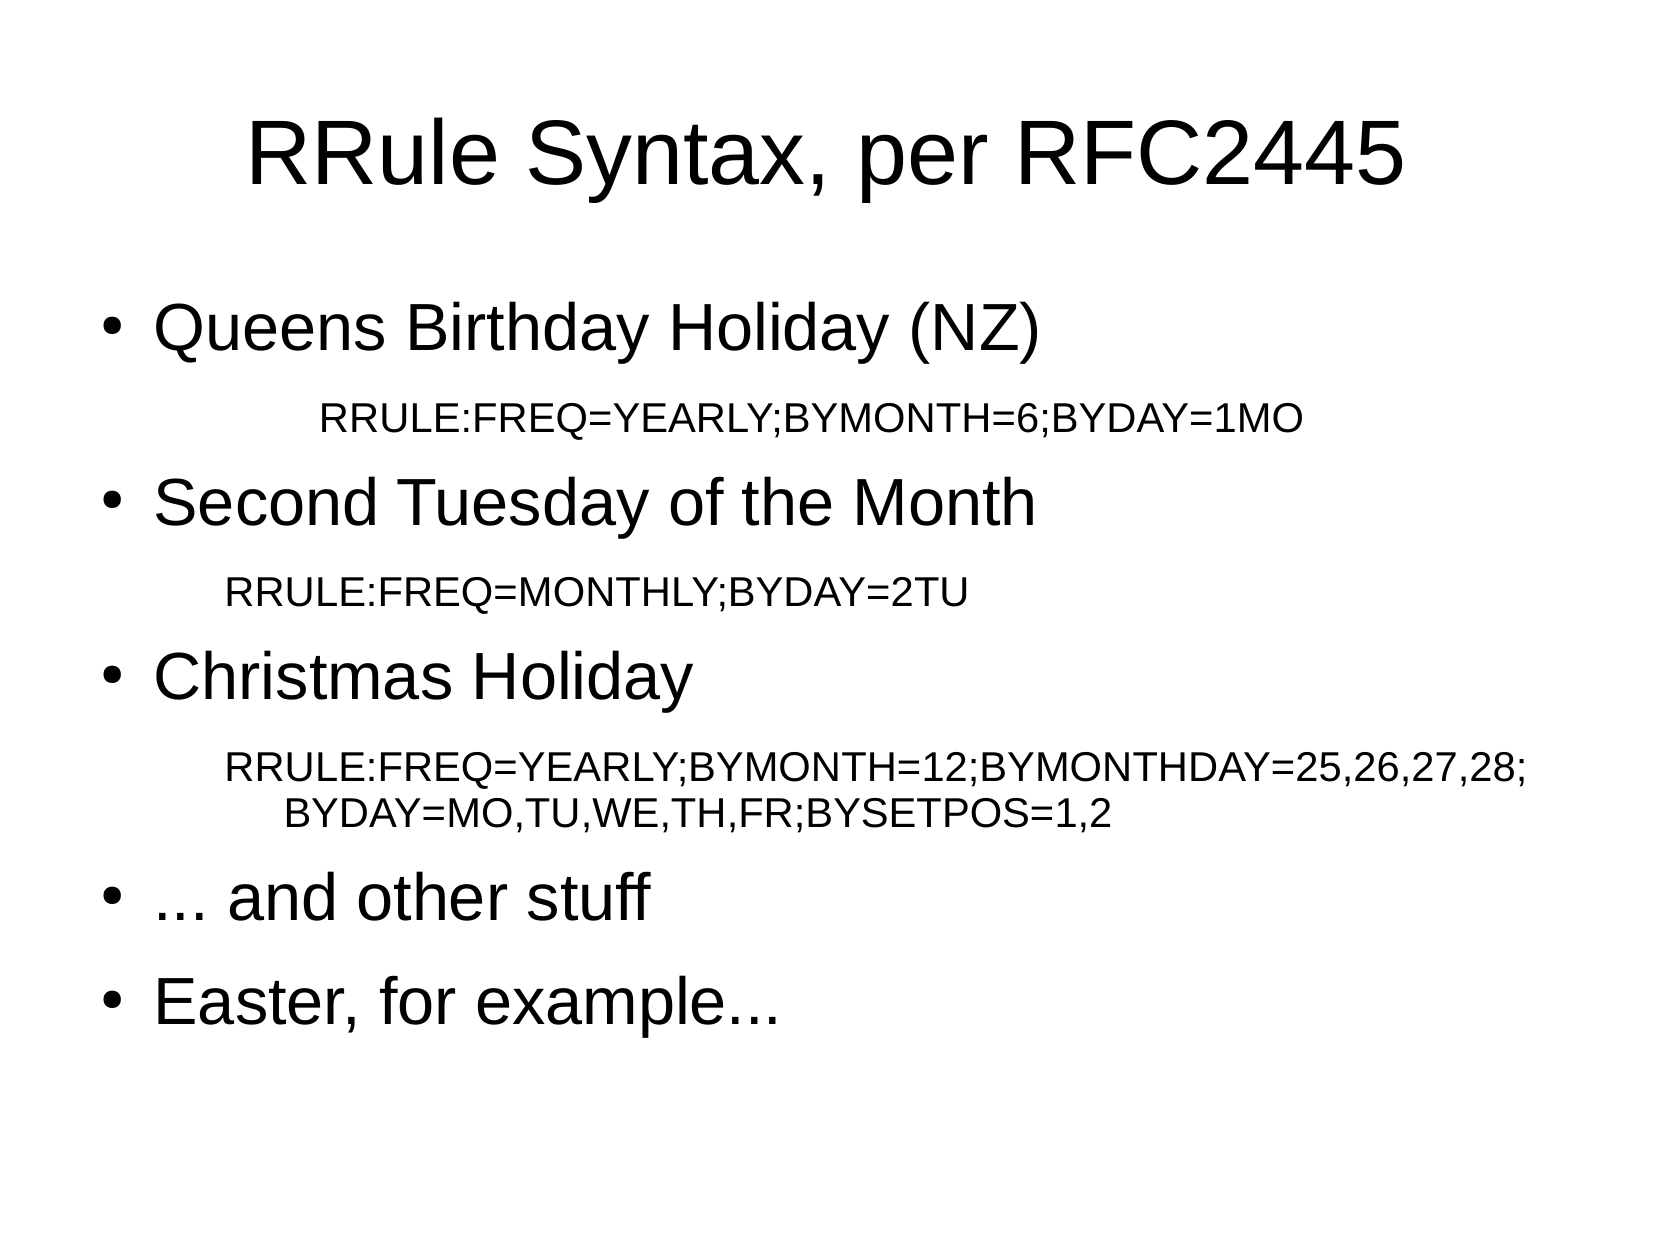

# RRule Syntax, per RFC2445
Queens Birthday Holiday (NZ)
RRULE:FREQ=YEARLY;BYMONTH=6;BYDAY=1MO
Second Tuesday of the Month
RRULE:FREQ=MONTHLY;BYDAY=2TU
Christmas Holiday
RRULE:FREQ=YEARLY;BYMONTH=12;BYMONTHDAY=25,26,27,28; BYDAY=MO,TU,WE,TH,FR;BYSETPOS=1,2
... and other stuff
Easter, for example...